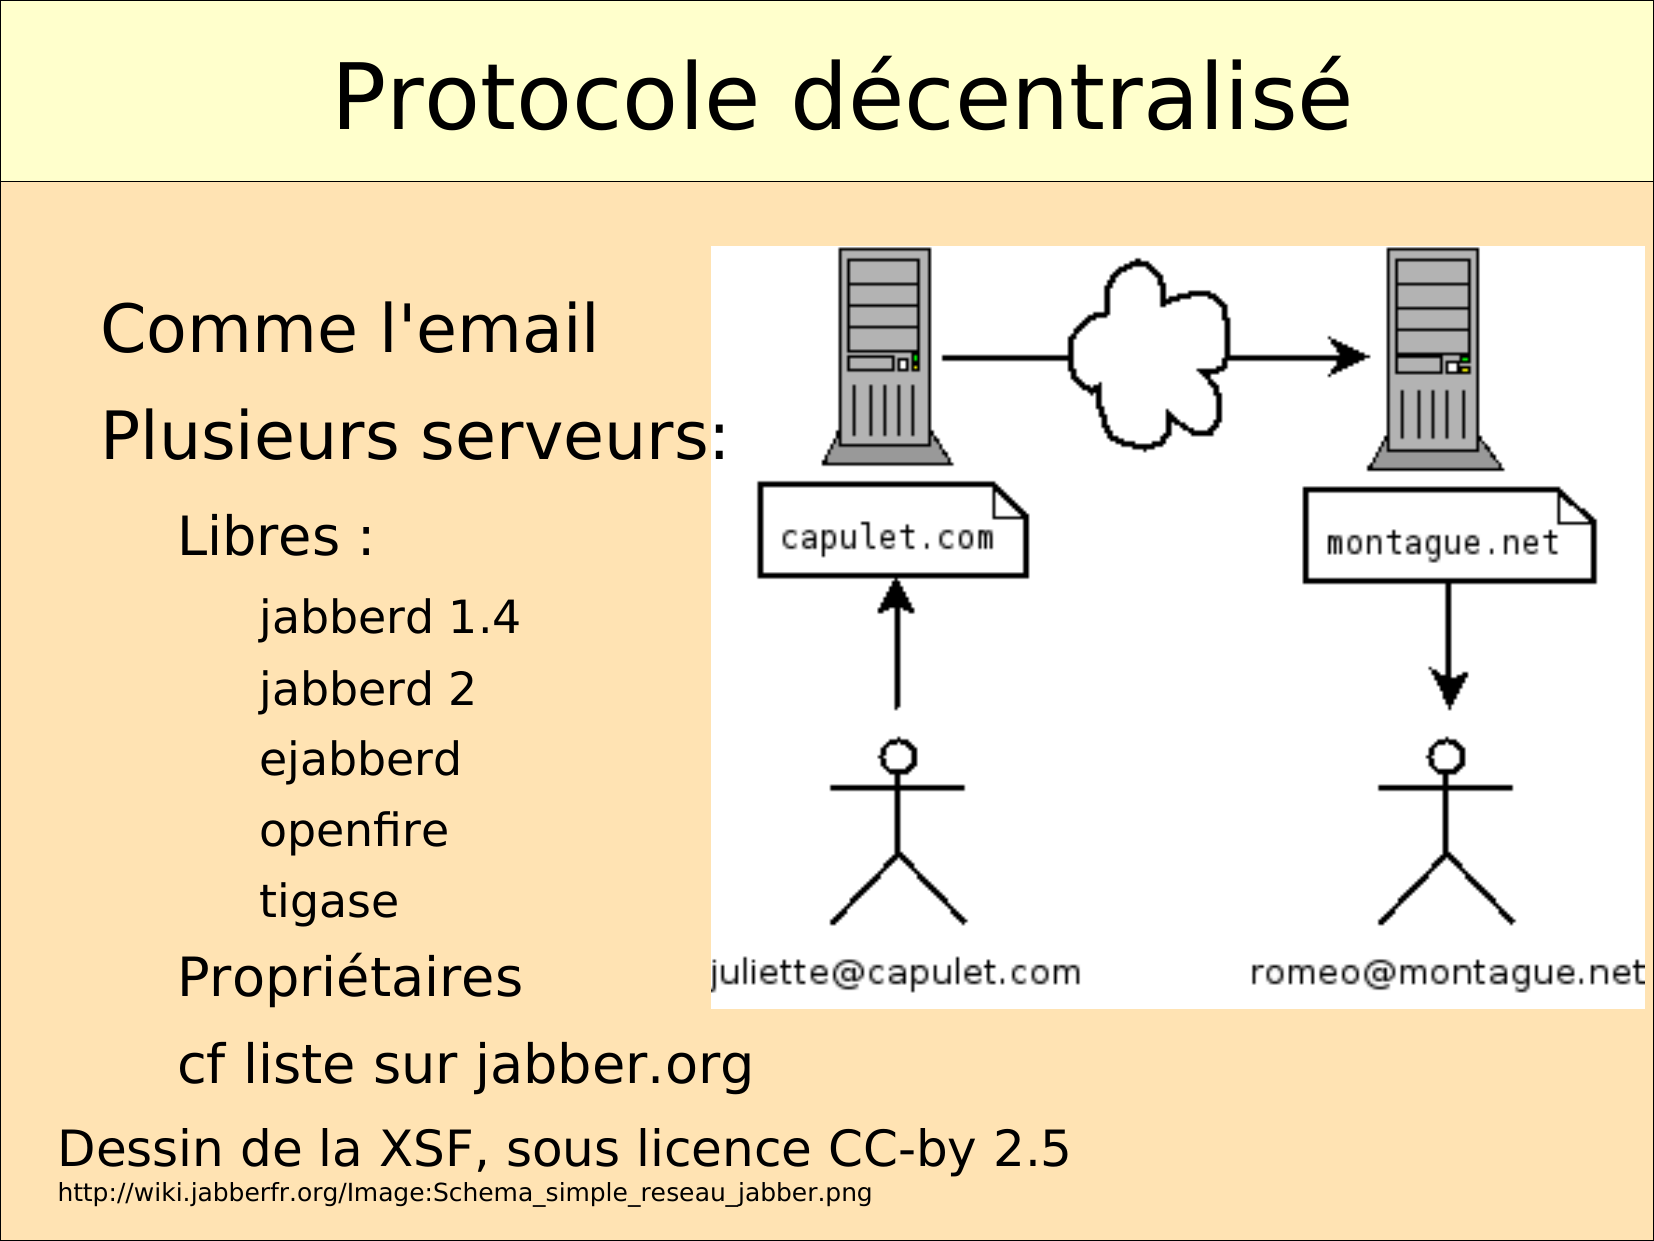

# Protocole décentralisé
Comme l'email
Plusieurs serveurs:
Libres :
jabberd 1.4
jabberd 2
ejabberd
openfire
tigase
Propriétaires
cf liste sur jabber.org
Dessin de la XSF, sous licence CC-by 2.5
http://wiki.jabberfr.org/Image:Schema_simple_reseau_jabber.png